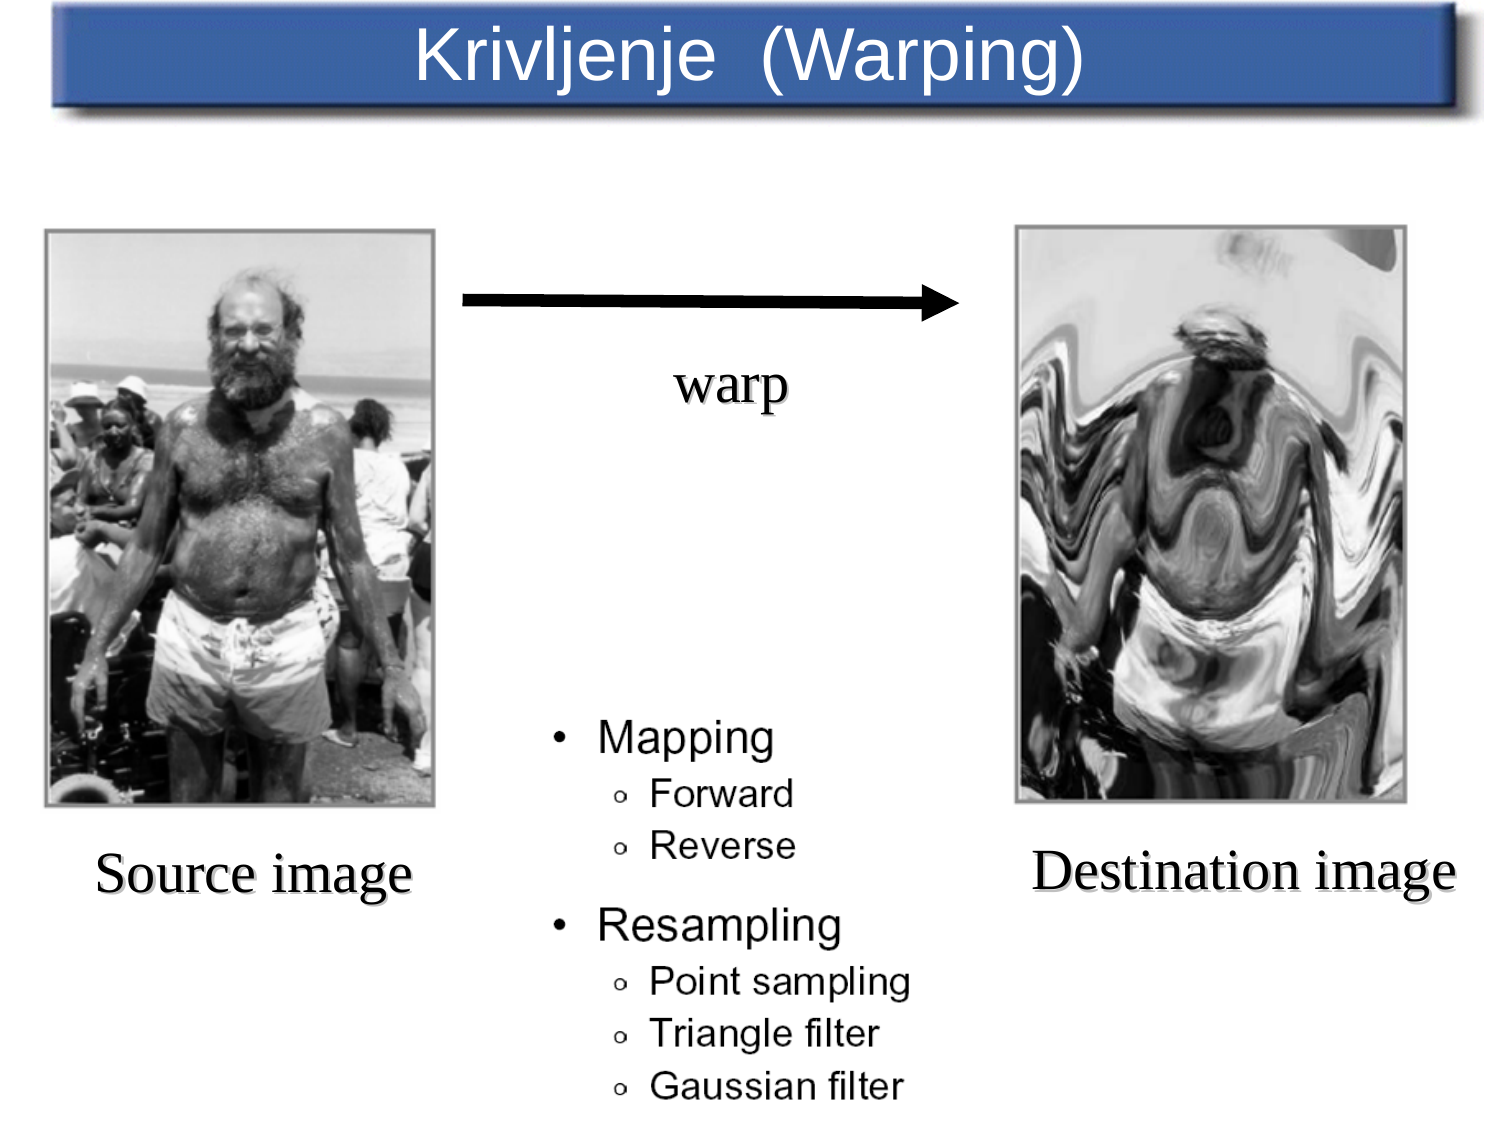

# Krivljenje (Warping)
warp
Destination image
Source image